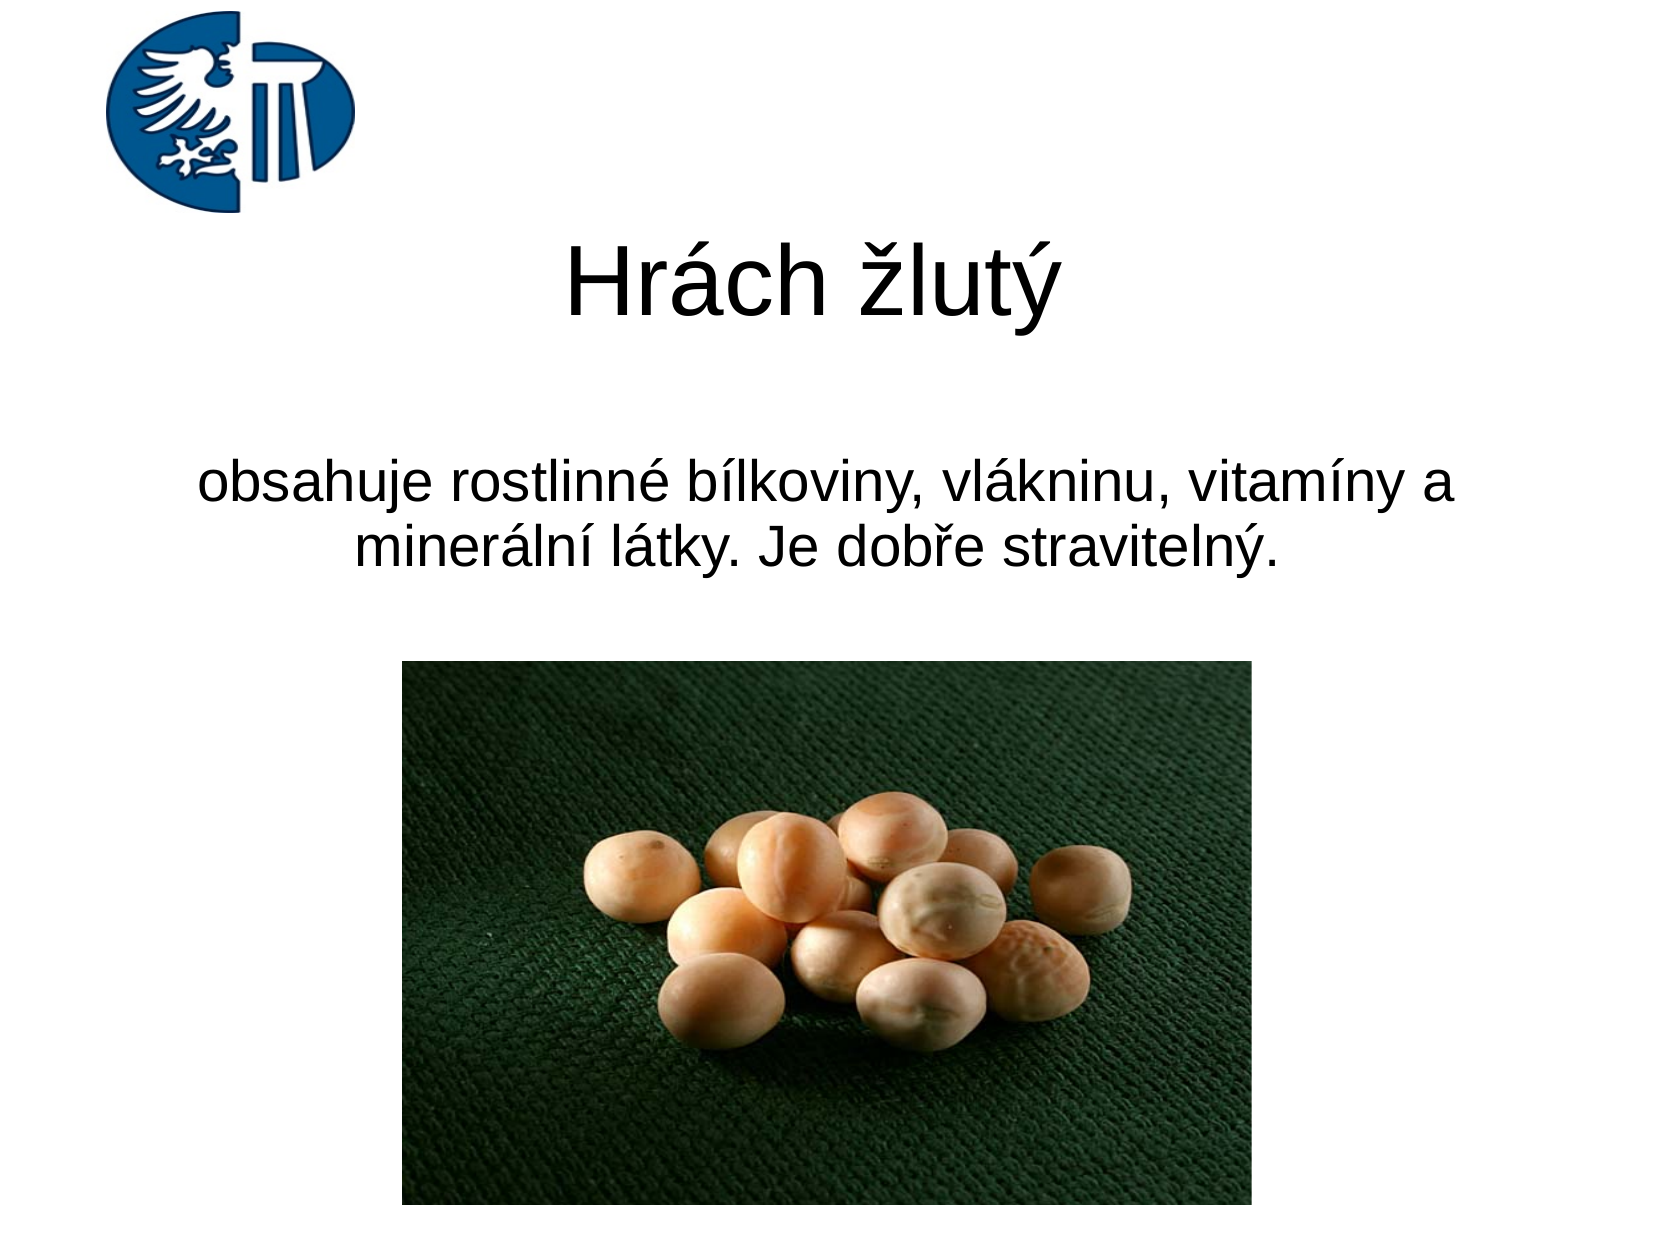

# Hrách žlutý obsahuje rostlinné bílkoviny, vlákninu, vitamíny a minerální látky. Je dobře stravitelný.